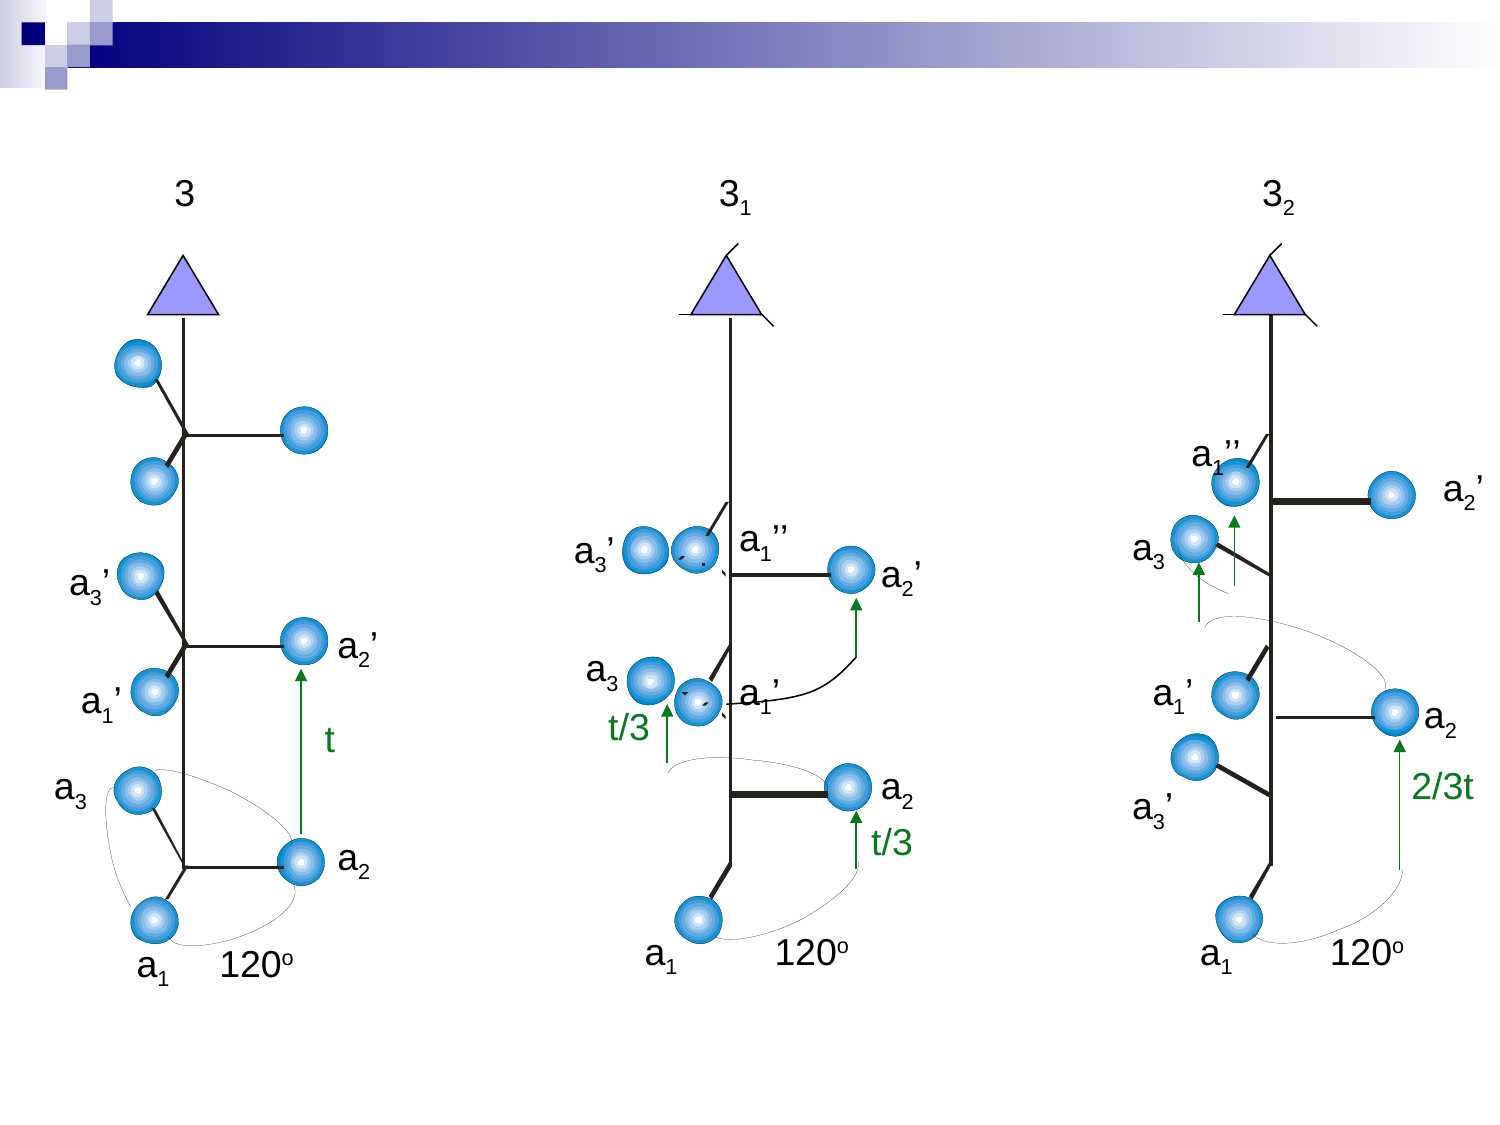

3
31
32
a1’’
a2’
a1’’
a3
a3’
a2’
a3’
a2’
a3
a1’
a1’
a1’
a2
t/3
t
a3
a2
2/3t
a3’
t/3
a2
a1
120o
a1
120o
a1
120o